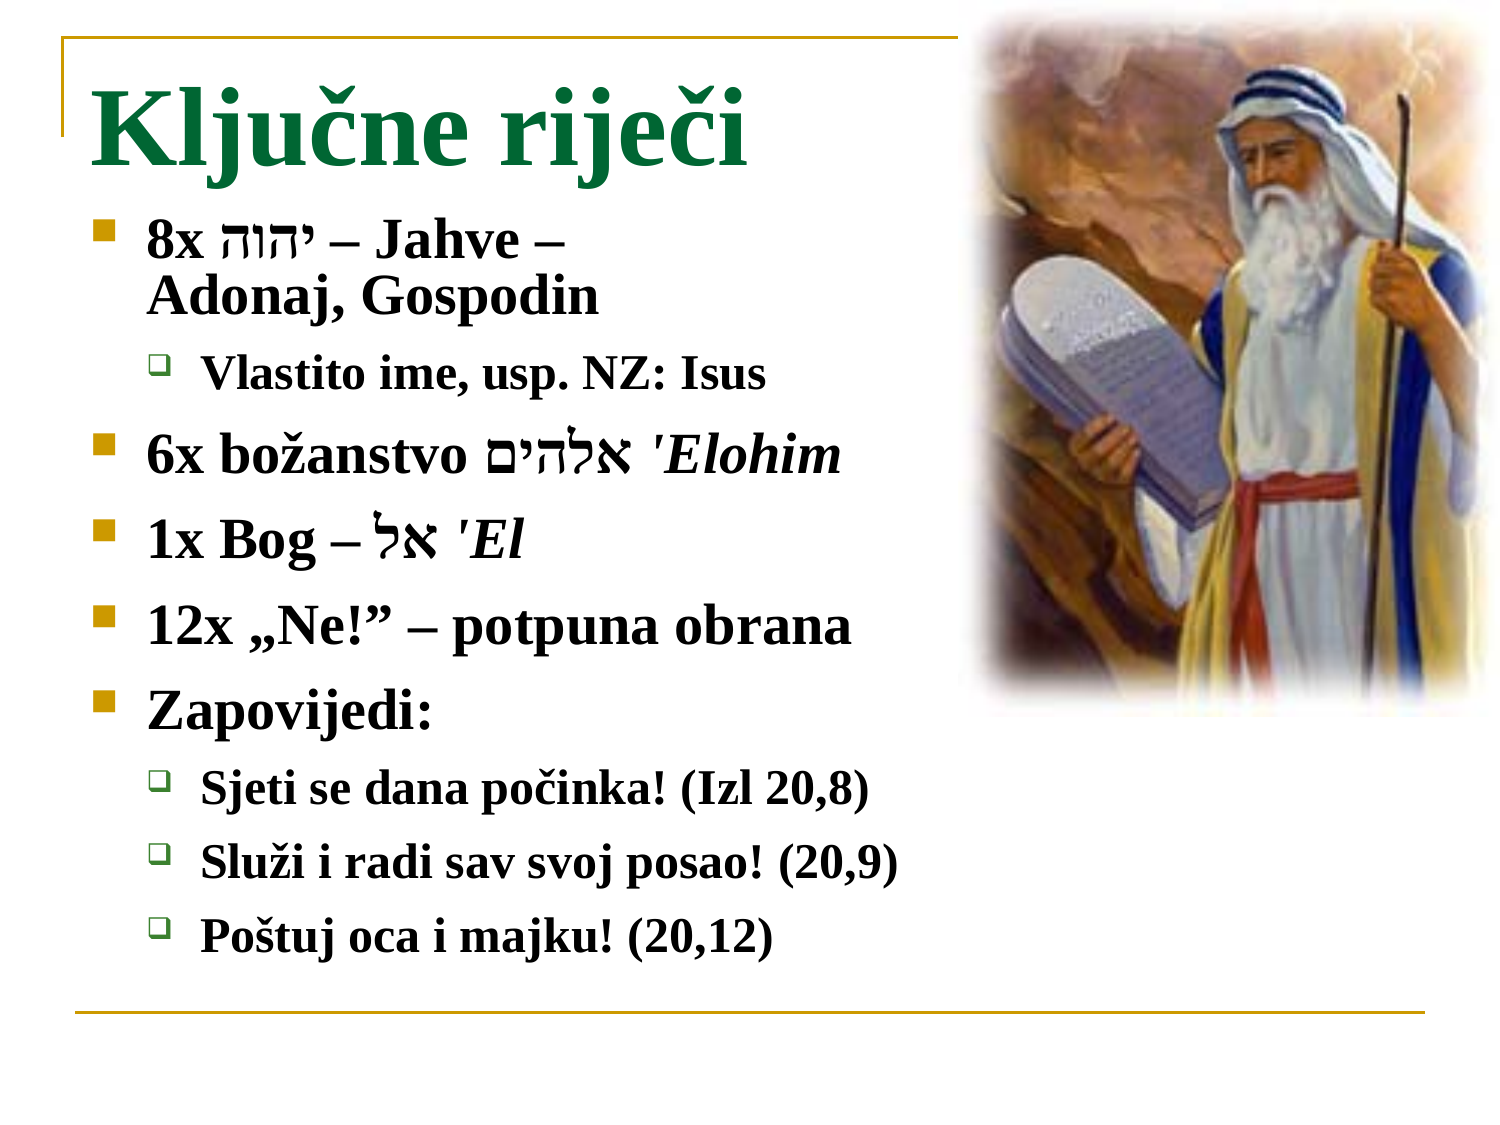

# Ključne riječi
8x יהוה – Jahve –
Adonaj, Gospodin
Vlastito ime, usp. NZ: Isus
6x božanstvo אלהים 'Elohim
1x Bog – אל 'El
12x „Ne!” – potpuna obrana
Zapovijedi:
Sjeti se dana počinka! (Izl 20,8)
Služi i radi sav svoj posao! (20,9)
Poštuj oca i majku! (20,12)